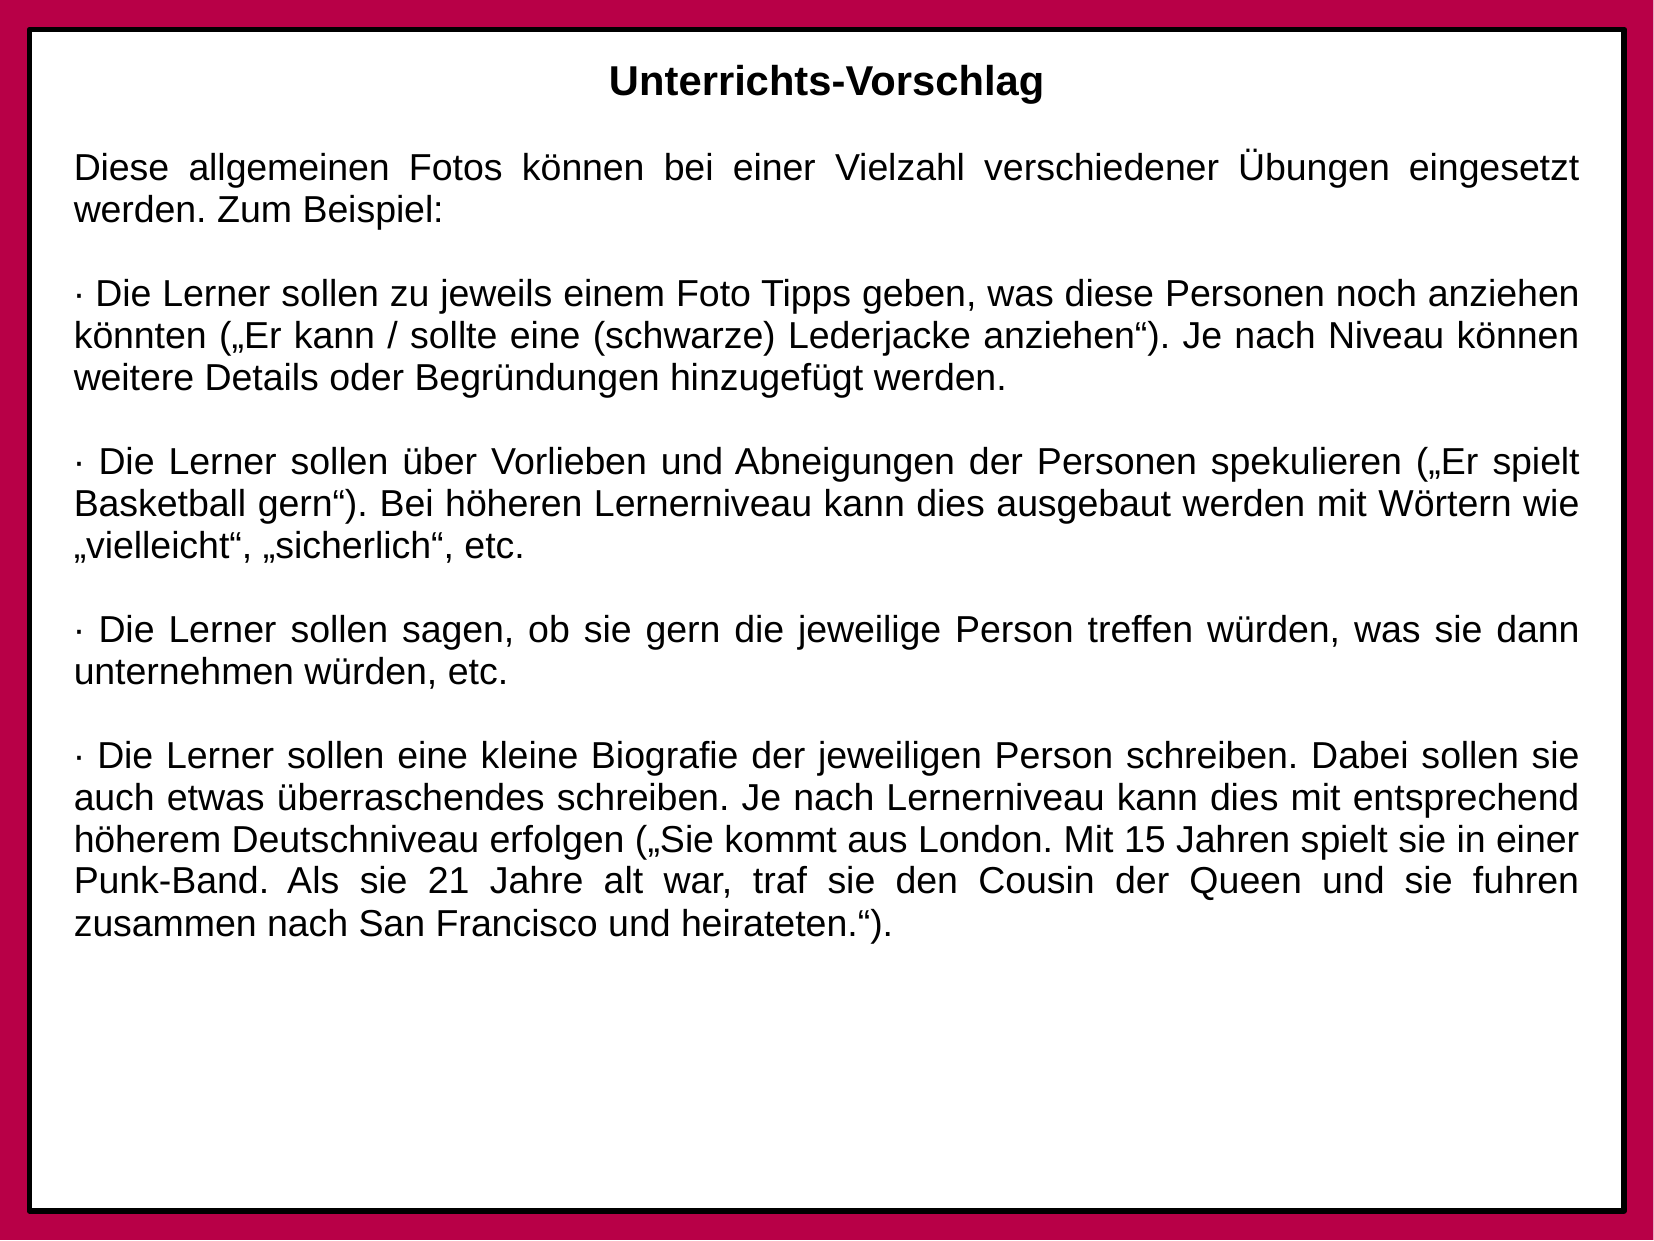

Unterrichts-Vorschlag
Diese allgemeinen Fotos können bei einer Vielzahl verschiedener Übungen eingesetzt werden. Zum Beispiel:
∙ Die Lerner sollen zu jeweils einem Foto Tipps geben, was diese Personen noch anziehen könnten („Er kann / sollte eine (schwarze) Lederjacke anziehen“). Je nach Niveau können weitere Details oder Begründungen hinzugefügt werden.
∙ Die Lerner sollen über Vorlieben und Abneigungen der Personen spekulieren („Er spielt Basketball gern“). Bei höheren Lernerniveau kann dies ausgebaut werden mit Wörtern wie „vielleicht“, „sicherlich“, etc.
∙ Die Lerner sollen sagen, ob sie gern die jeweilige Person treffen würden, was sie dann unternehmen würden, etc.
∙ Die Lerner sollen eine kleine Biografie der jeweiligen Person schreiben. Dabei sollen sie auch etwas überraschendes schreiben. Je nach Lernerniveau kann dies mit entsprechend höherem Deutschniveau erfolgen („Sie kommt aus London. Mit 15 Jahren spielt sie in einer Punk-Band. Als sie 21 Jahre alt war, traf sie den Cousin der Queen und sie fuhren zusammen nach San Francisco und heirateten.“).